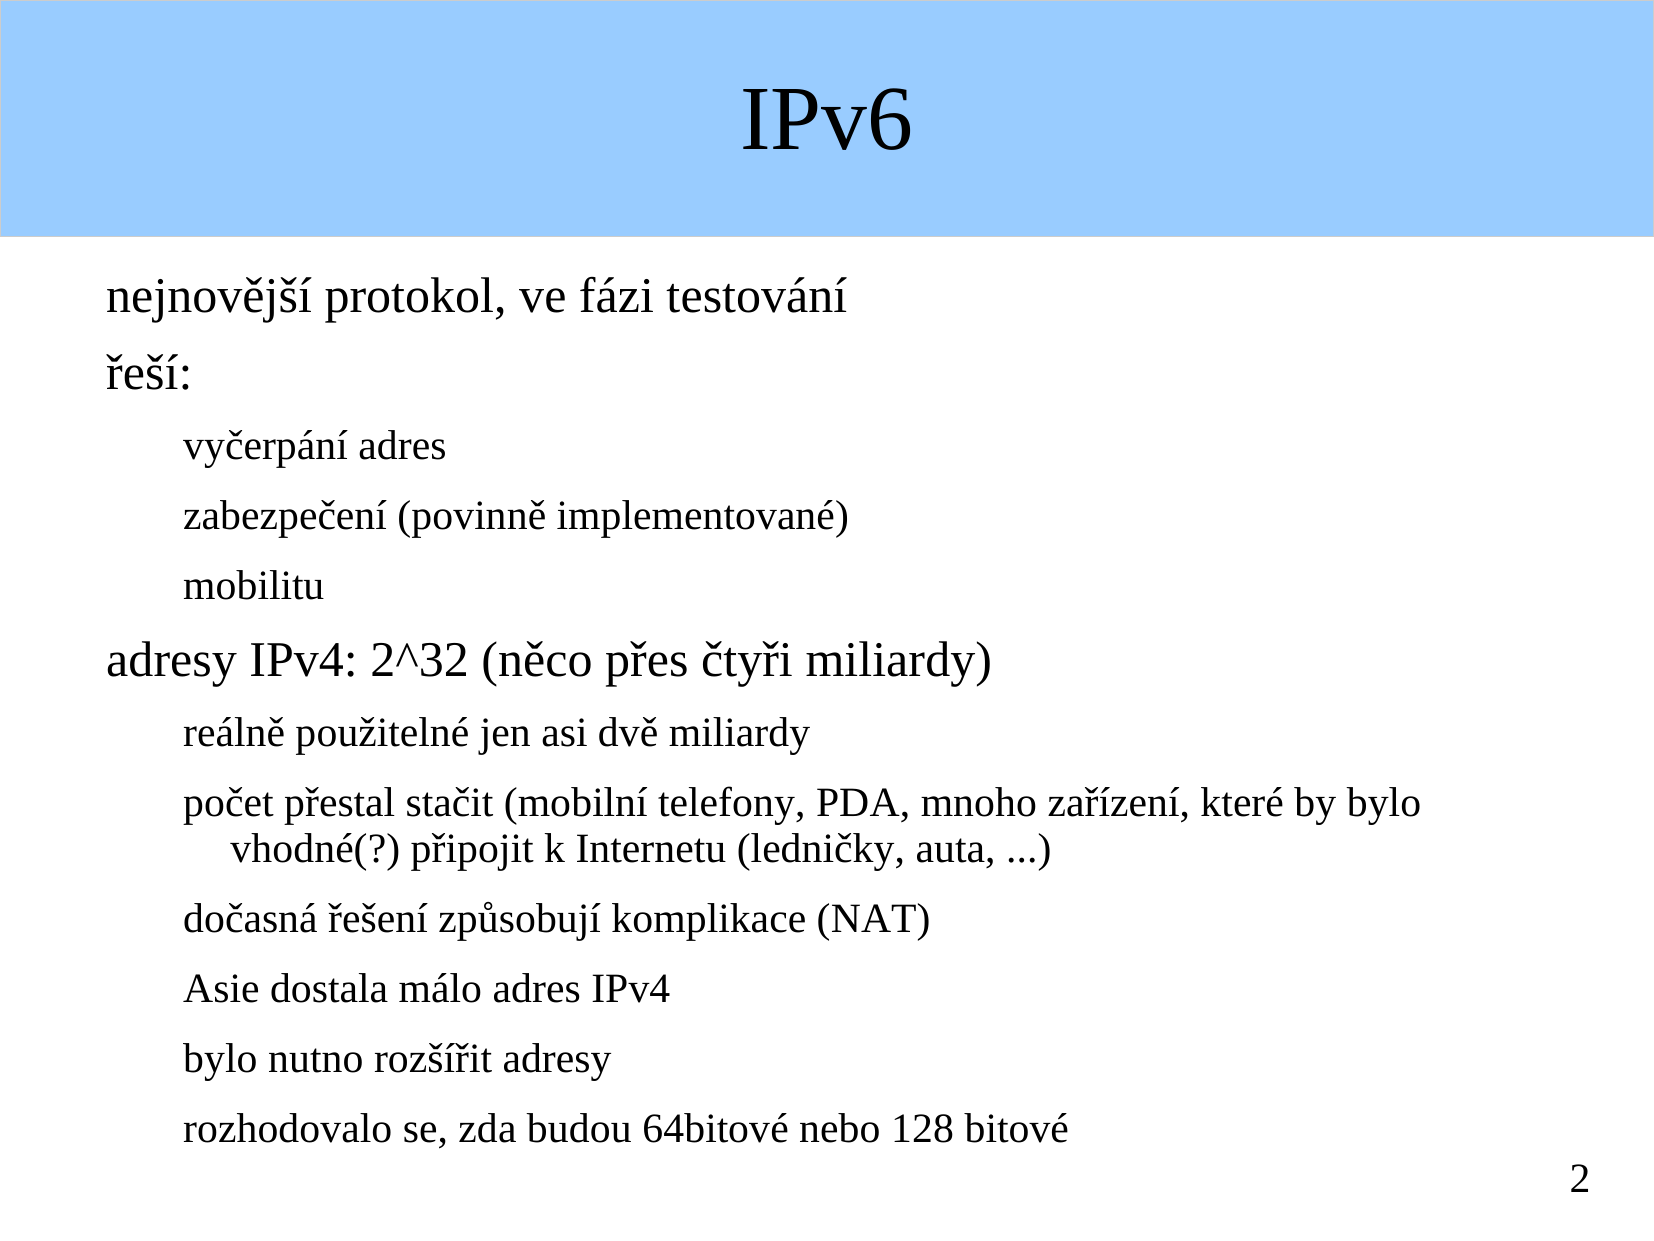

# IPv6
nejnovější protokol, ve fázi testování
řeší:
vyčerpání adres
zabezpečení (povinně implementované)
mobilitu
adresy IPv4: 2^32 (něco přes čtyři miliardy)
reálně použitelné jen asi dvě miliardy
počet přestal stačit (mobilní telefony, PDA, mnoho zařízení, které by bylo vhodné(?) připojit k Internetu (ledničky, auta, ...)
dočasná řešení způsobují komplikace (NAT)
Asie dostala málo adres IPv4
bylo nutno rozšířit adresy
rozhodovalo se, zda budou 64bitové nebo 128 bitové